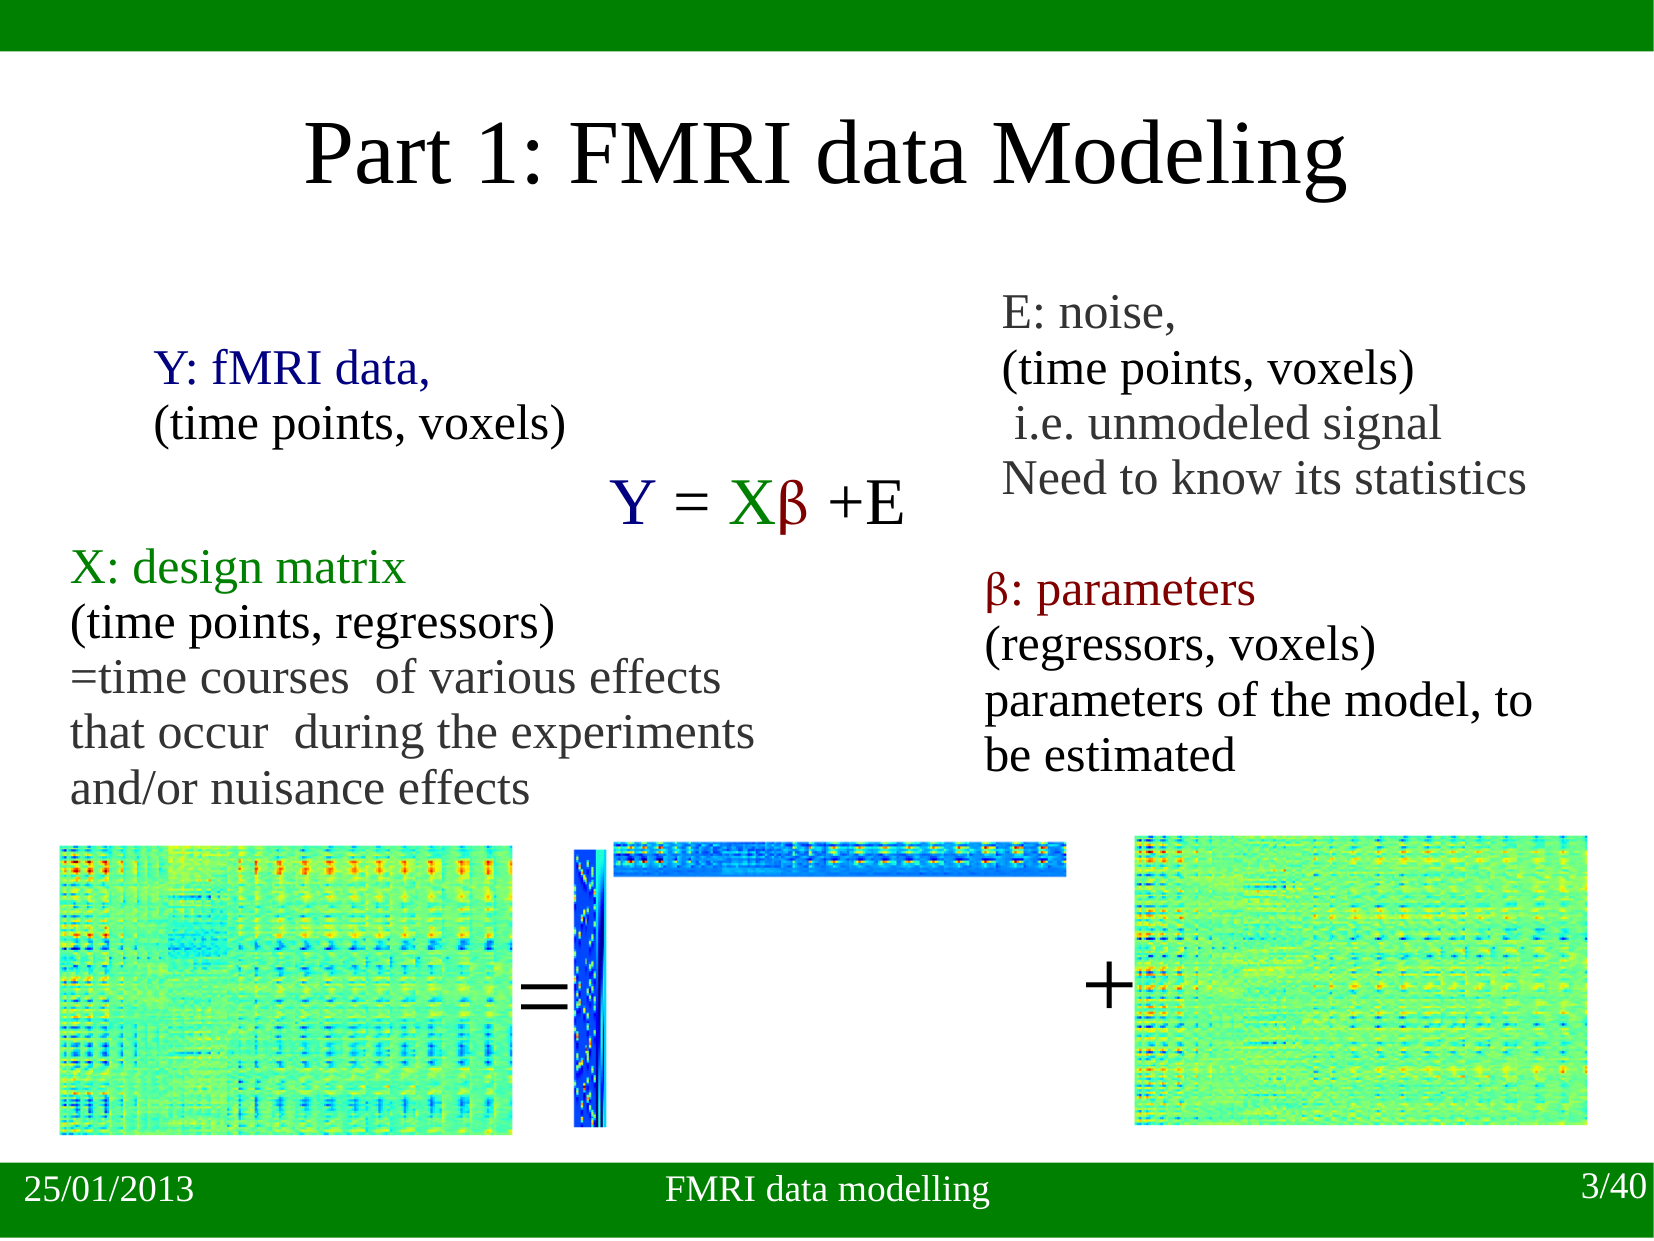

# Part 1: FMRI data Modeling
E: noise,
(time points, voxels)
 i.e. unmodeled signal
Need to know its statistics
Y: fMRI data,
(time points, voxels)
Y = X +E
X: design matrix
(time points, regressors)
=time courses of various effects that occur during the experiments and/or nuisance effects
: parameters
(regressors, voxels)
parameters of the model, to be estimated
+
=
3